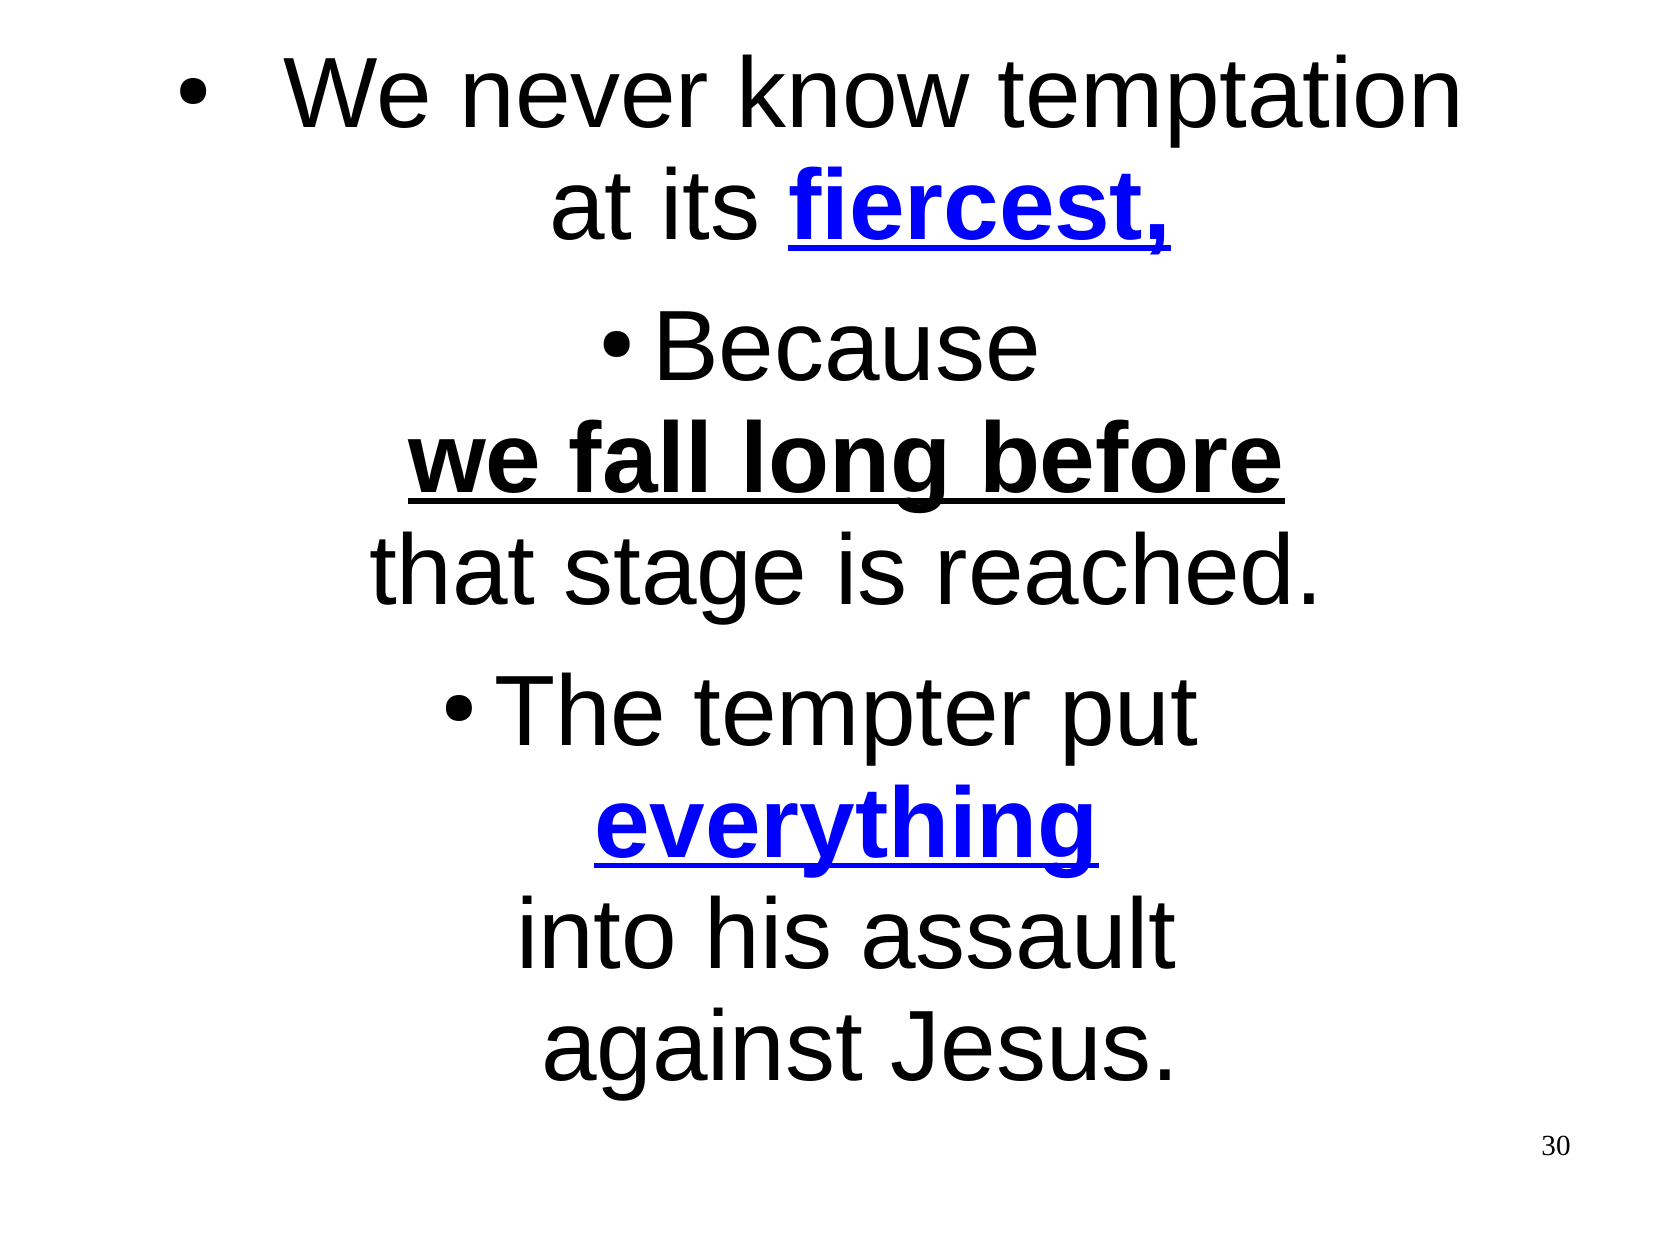

# We never know temptation at its fiercest,
Because
we fall long before
that stage is reached.
The tempter put
everything
into his assault
against Jesus.
30